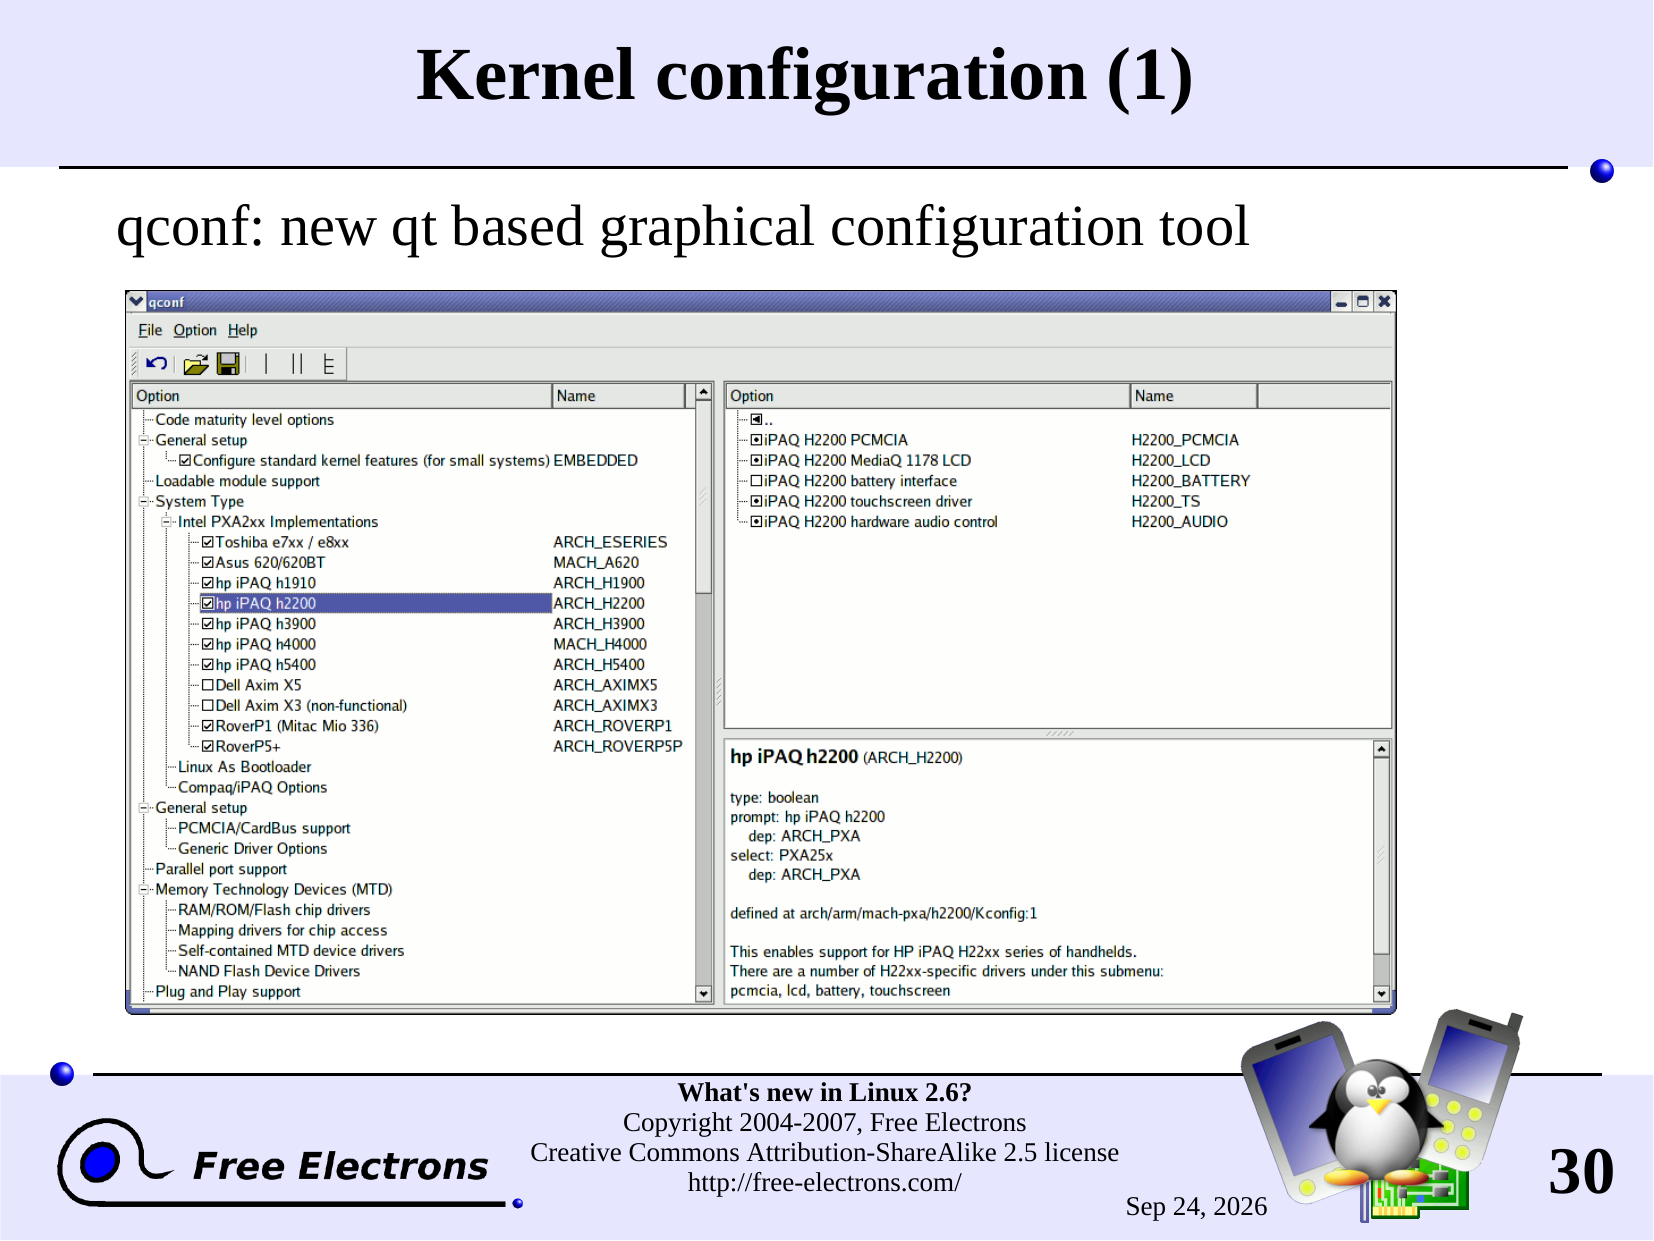

# Kernel configuration (1)
qconf: new qt based graphical configuration tool